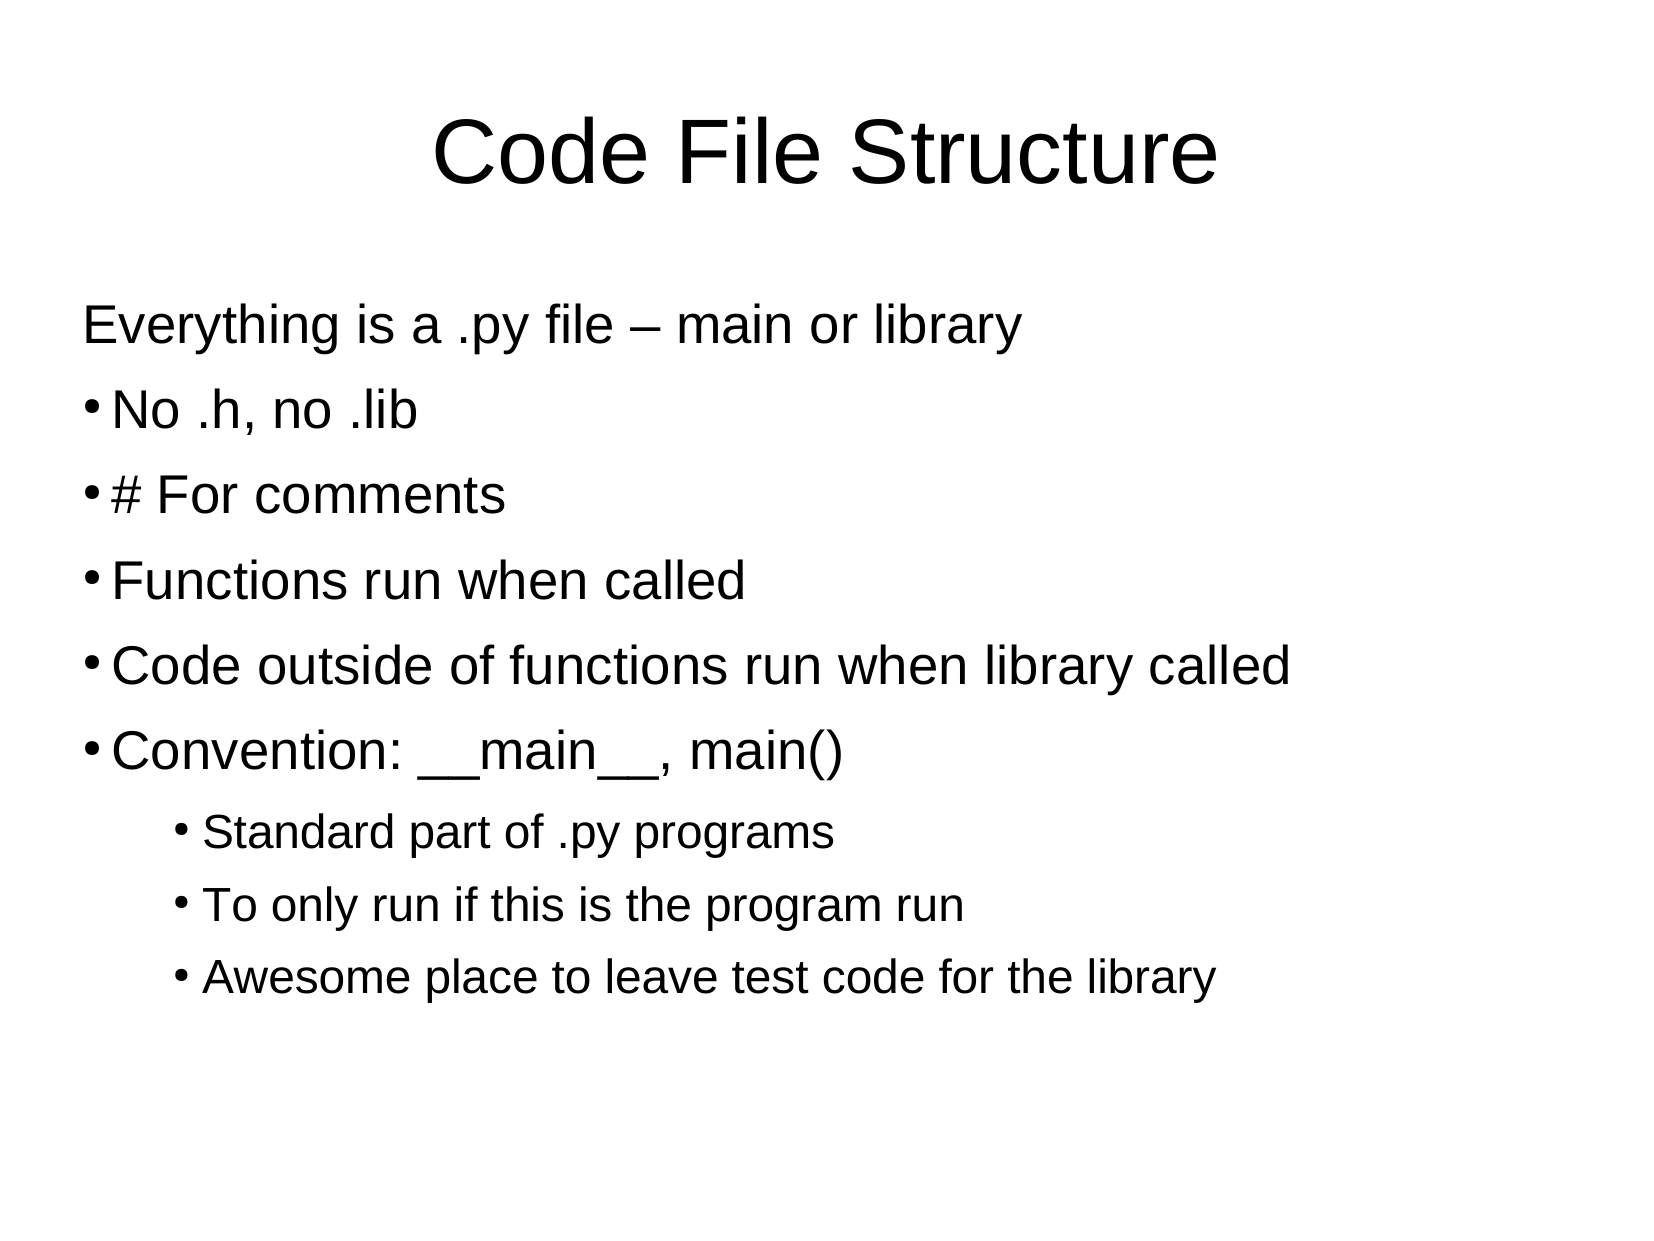

# Code File Structure
Everything is a .py file – main or library
No .h, no .lib
# For comments
Functions run when called
Code outside of functions run when library called
Convention: __main__, main()
Standard part of .py programs
To only run if this is the program run
Awesome place to leave test code for the library